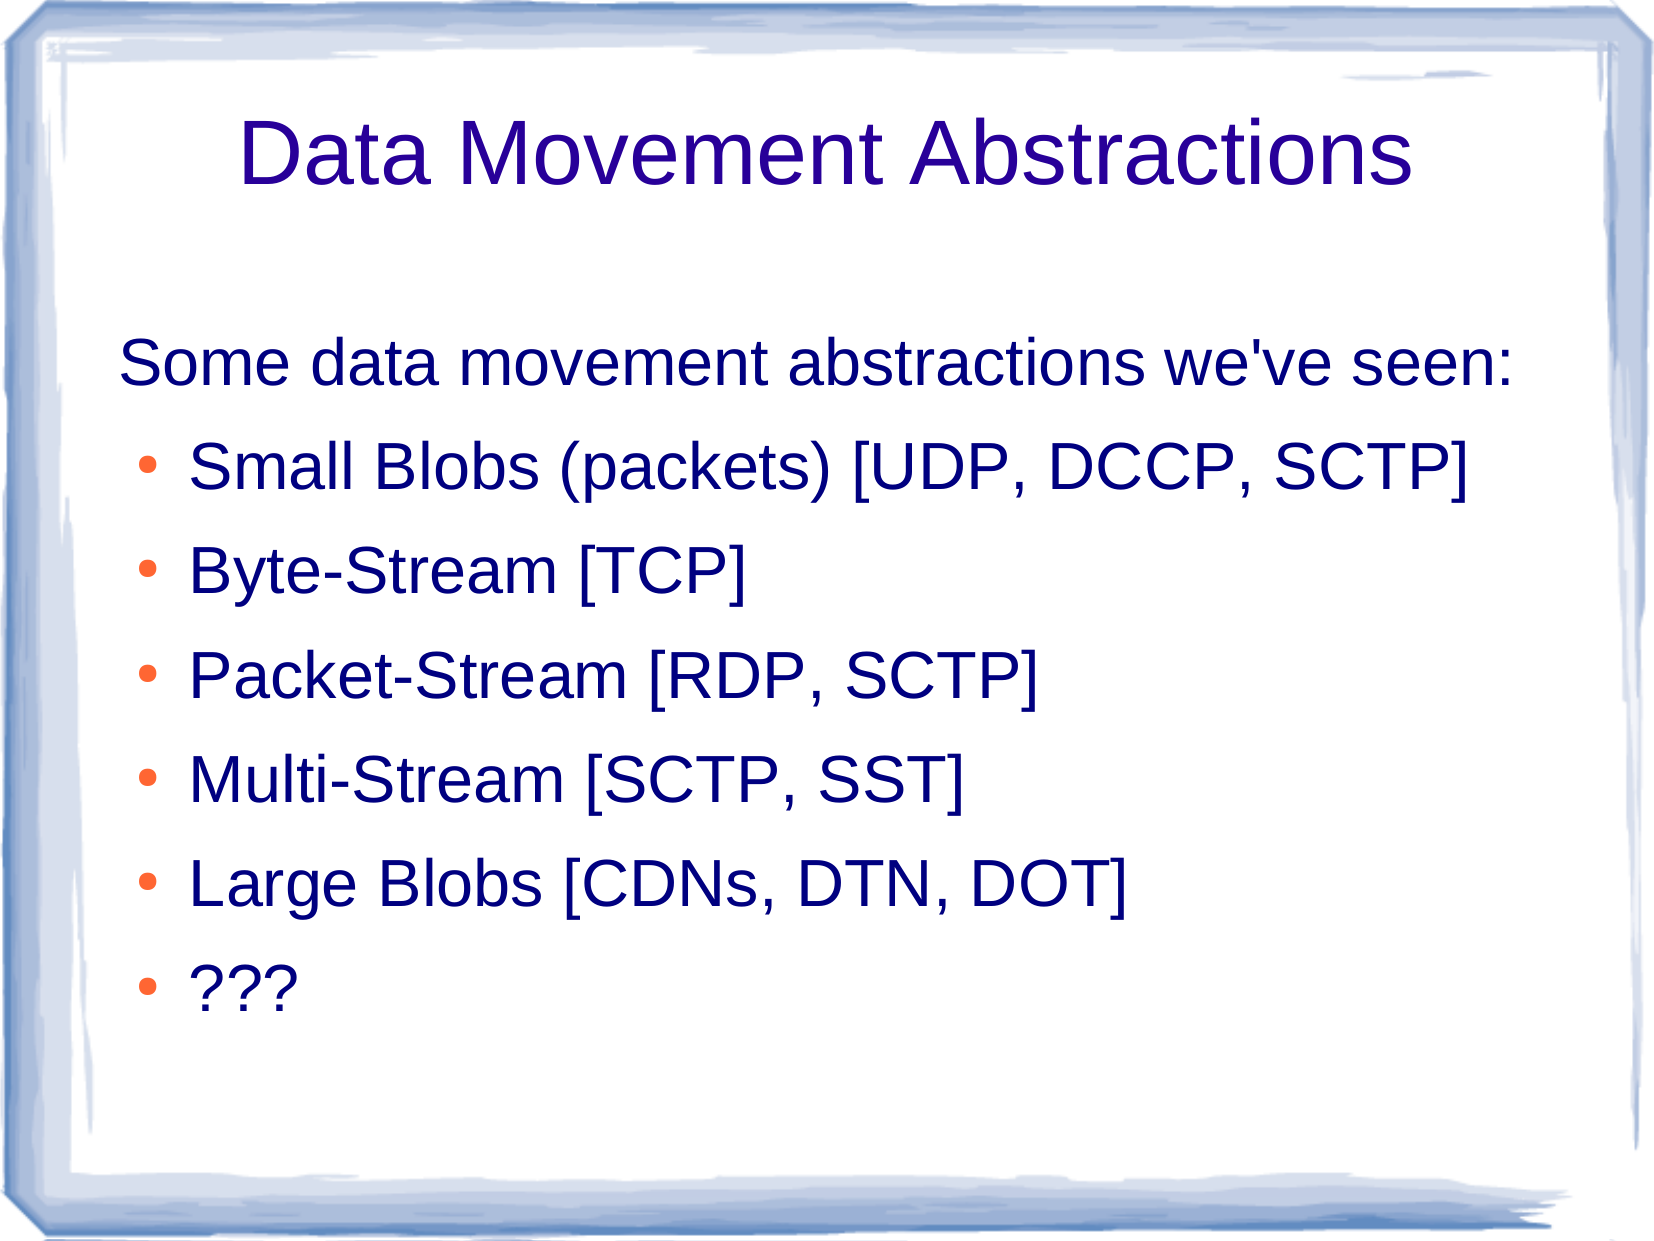

# Data Movement Abstractions
Some data movement abstractions we've seen:
Small Blobs (packets) [UDP, DCCP, SCTP]
Byte-Stream [TCP]
Packet-Stream [RDP, SCTP]
Multi-Stream [SCTP, SST]
Large Blobs [CDNs, DTN, DOT]
???